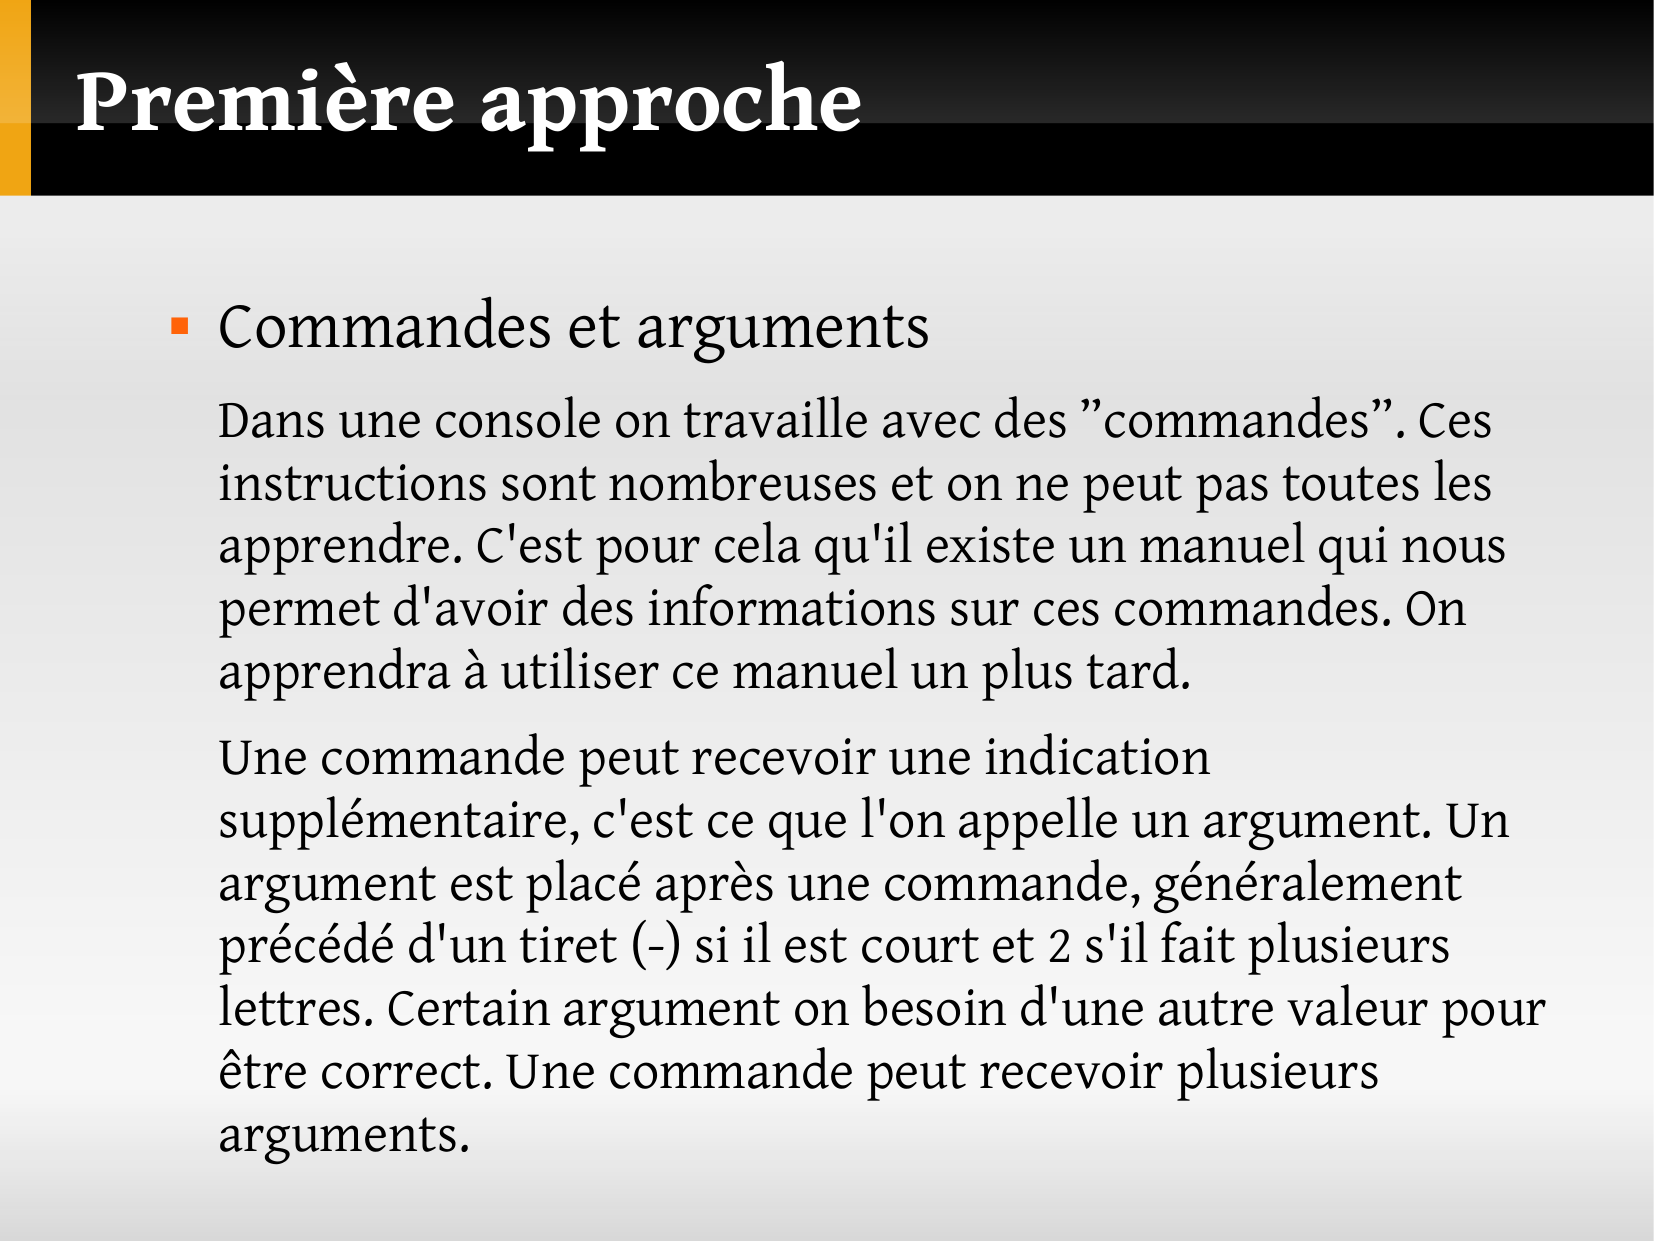

# Première approche
Commandes et arguments
Dans une console on travaille avec des ”commandes”. Ces instructions sont nombreuses et on ne peut pas toutes les apprendre. C'est pour cela qu'il existe un manuel qui nous permet d'avoir des informations sur ces commandes. On apprendra à utiliser ce manuel un plus tard.
Une commande peut recevoir une indication supplémentaire, c'est ce que l'on appelle un argument. Un argument est placé après une commande, généralement précédé d'un tiret (-) si il est court et 2 s'il fait plusieurs lettres. Certain argument on besoin d'une autre valeur pour être correct. Une commande peut recevoir plusieurs arguments.